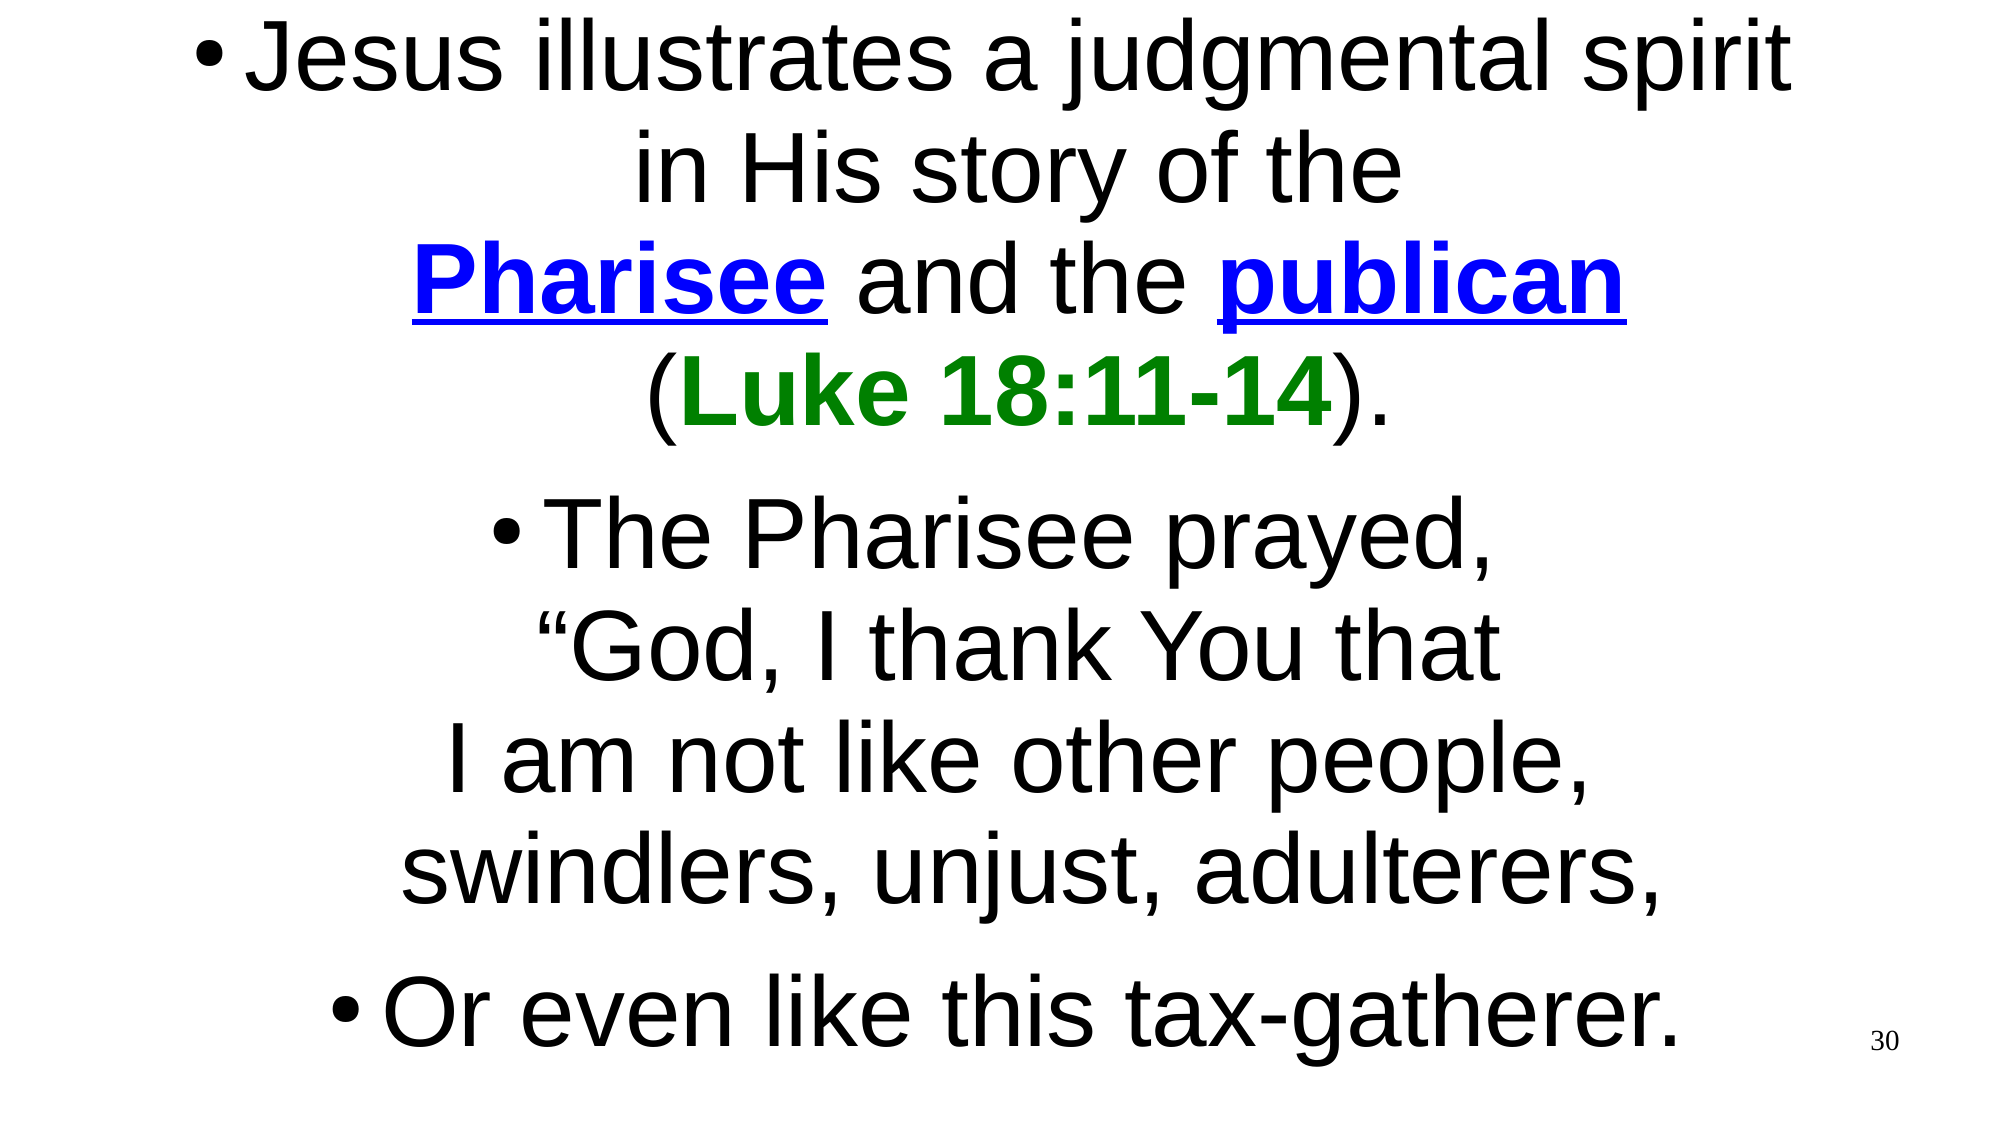

# Jesus illustrates a judgmental spirit in His story of the Pharisee and the publican (Luke 18:11-14).
The Pharisee prayed,
“God, I thank You that
I am not like other people,
swindlers, unjust, adulterers,
Or even like this tax-gatherer.
30